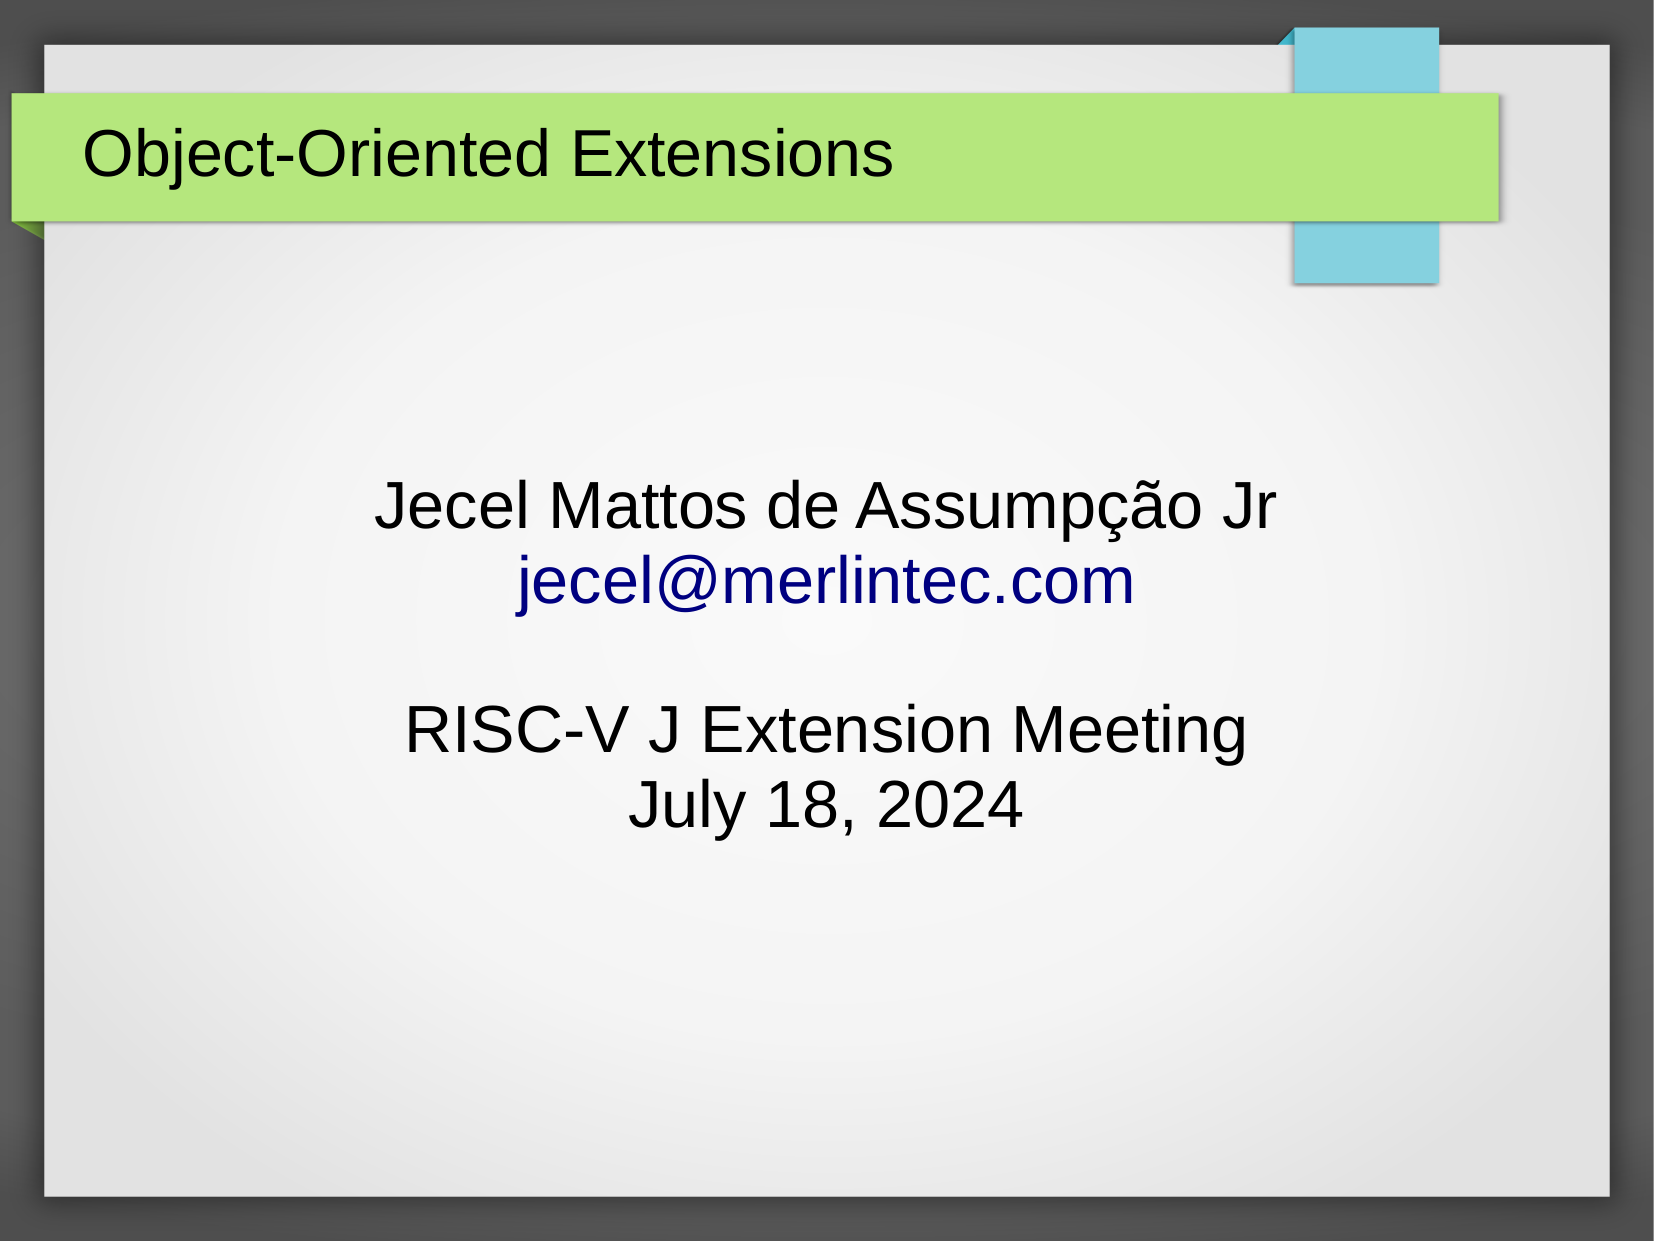

# Object-Oriented Extensions
Jecel Mattos de Assumpção Jr
jecel@merlintec.com
RISC-V J Extension Meeting
July 18, 2024